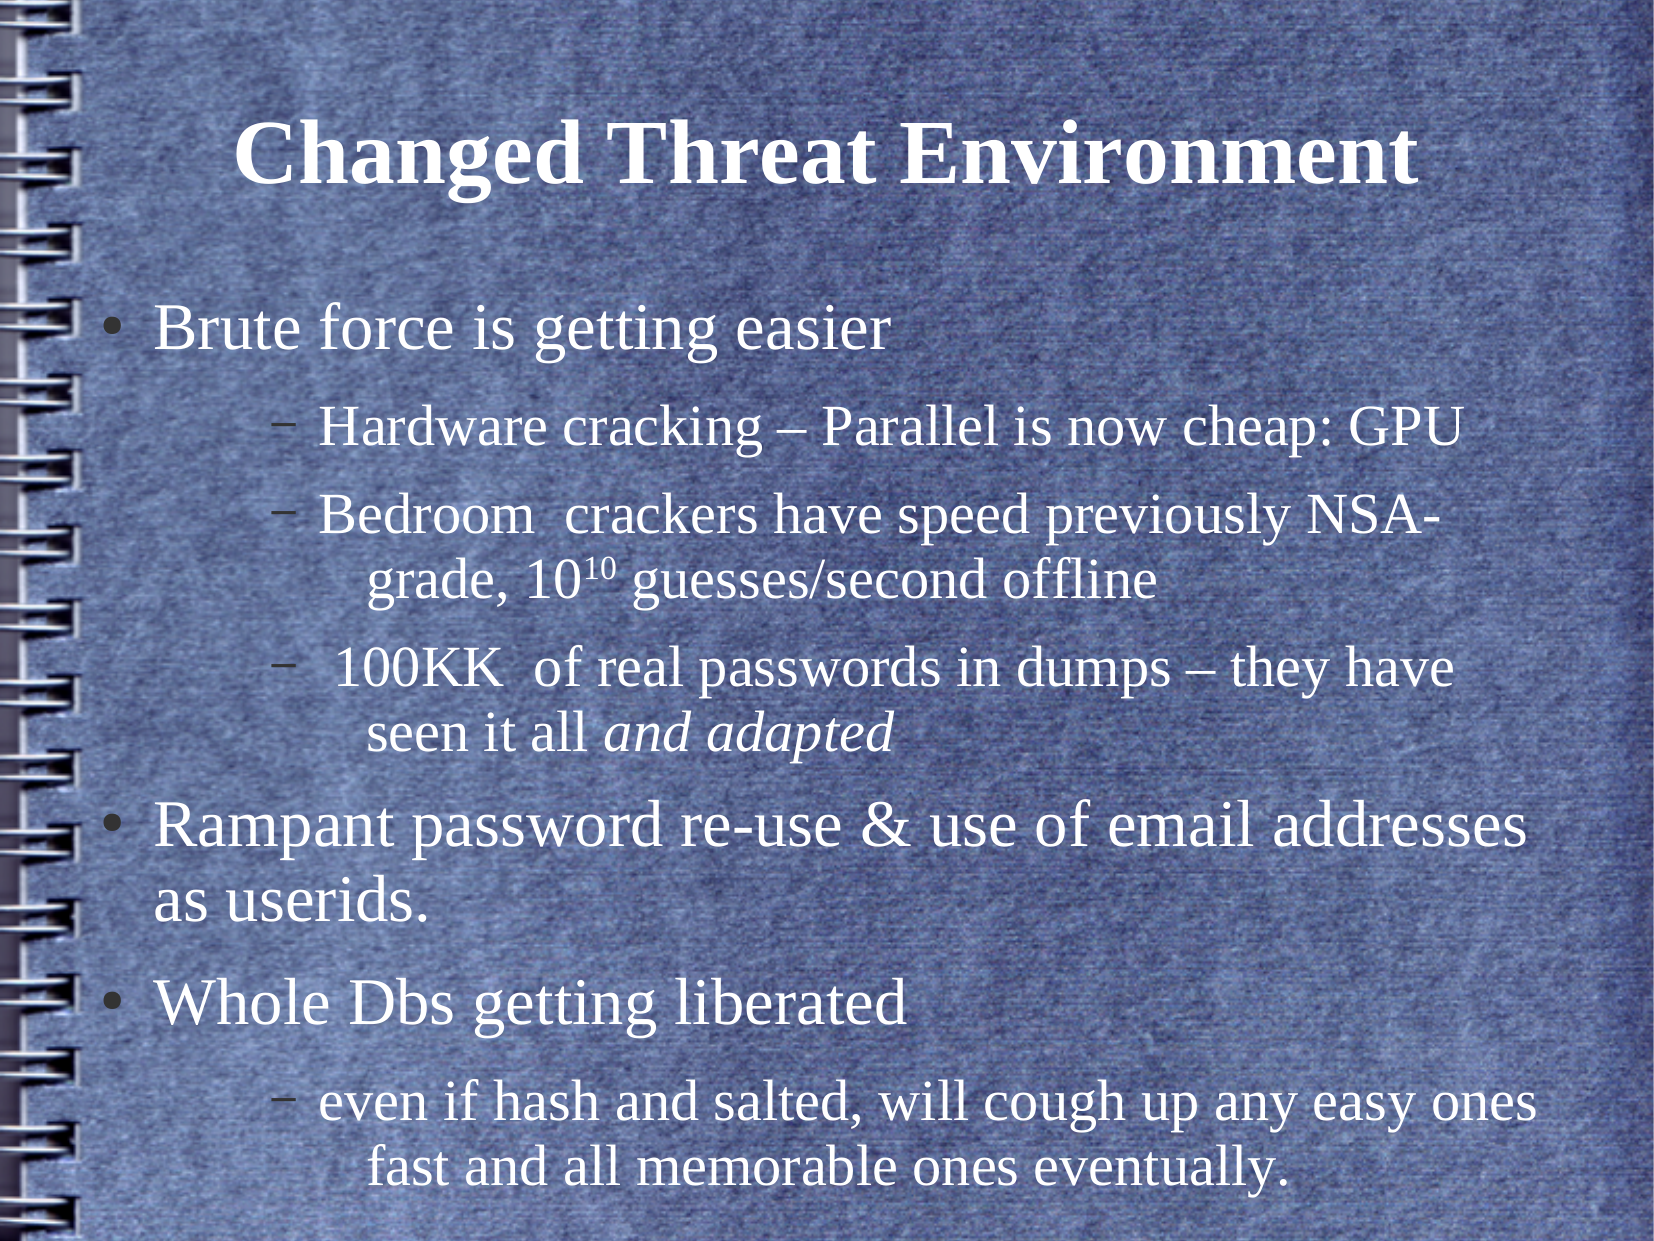

# Changed Threat Environment
Brute force is getting easier
Hardware cracking – Parallel is now cheap: GPU
Bedroom crackers have speed previously NSA-grade, 1010 guesses/second offline
 100KK of real passwords in dumps – they have seen it all and adapted
Rampant password re-use & use of email addresses as userids.
Whole Dbs getting liberated
even if hash and salted, will cough up any easy ones fast and all memorable ones eventually.